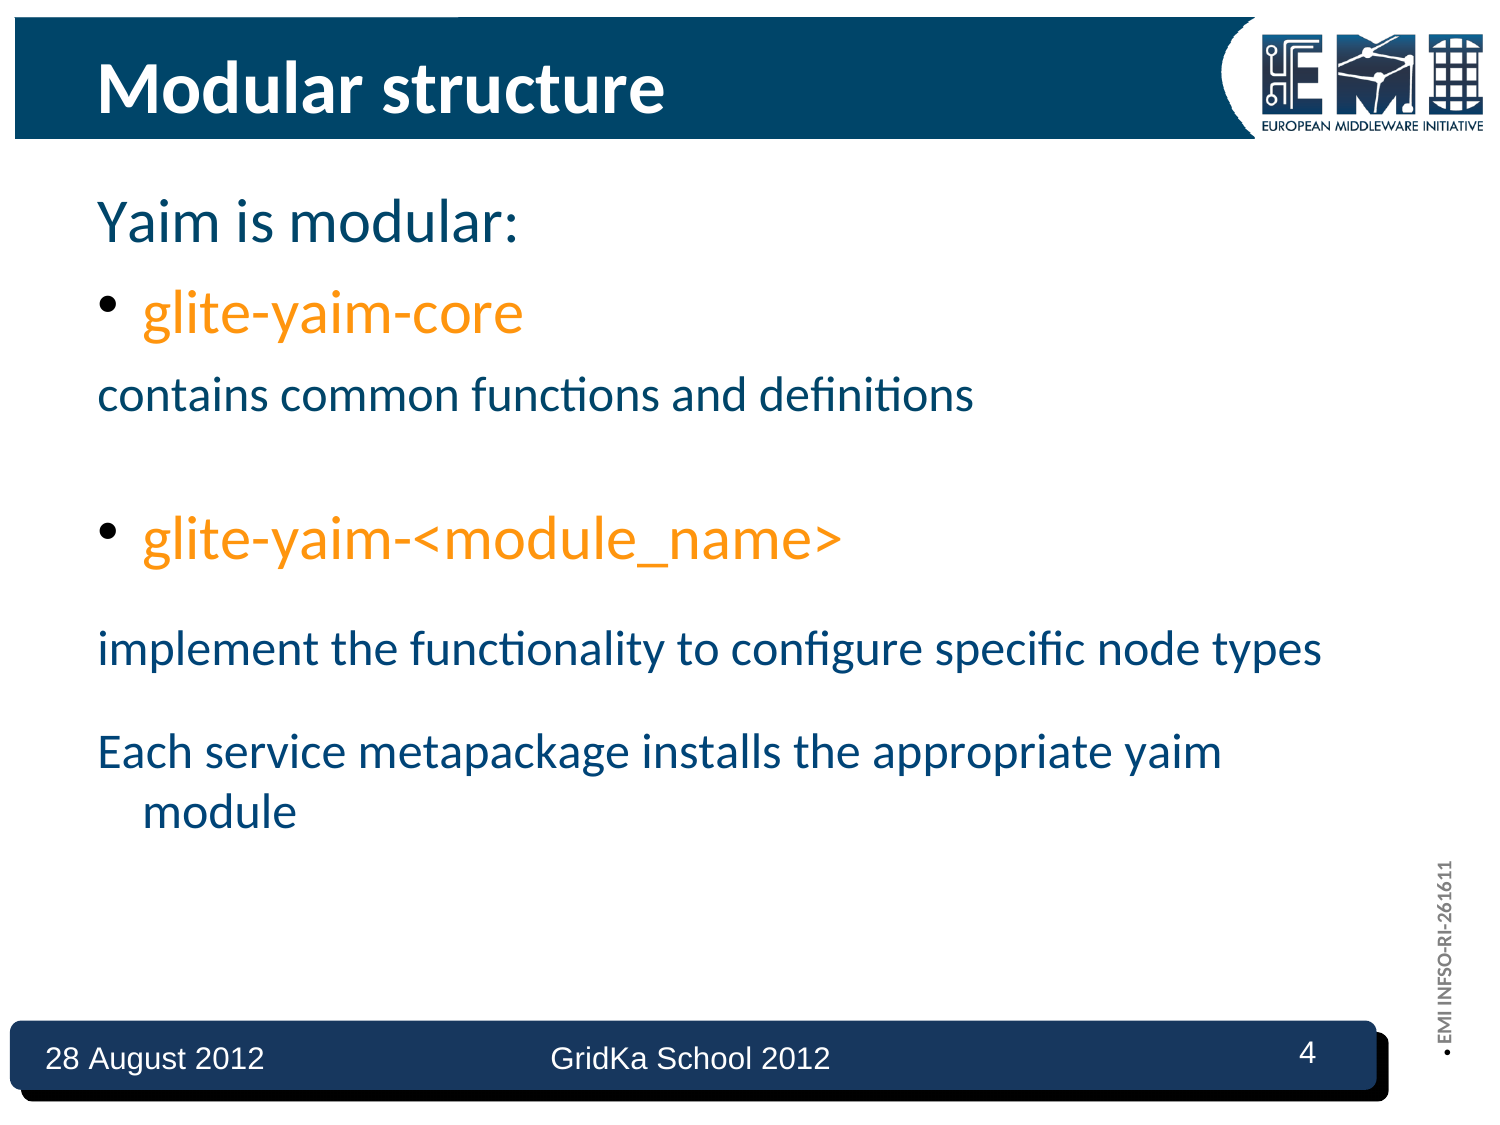

Modular structure
Yaim is modular:
glite-yaim-core
contains common functions and definitions
glite-yaim-<module_name>
implement the functionality to configure specific node types
Each service metapackage installs the appropriate yaim module